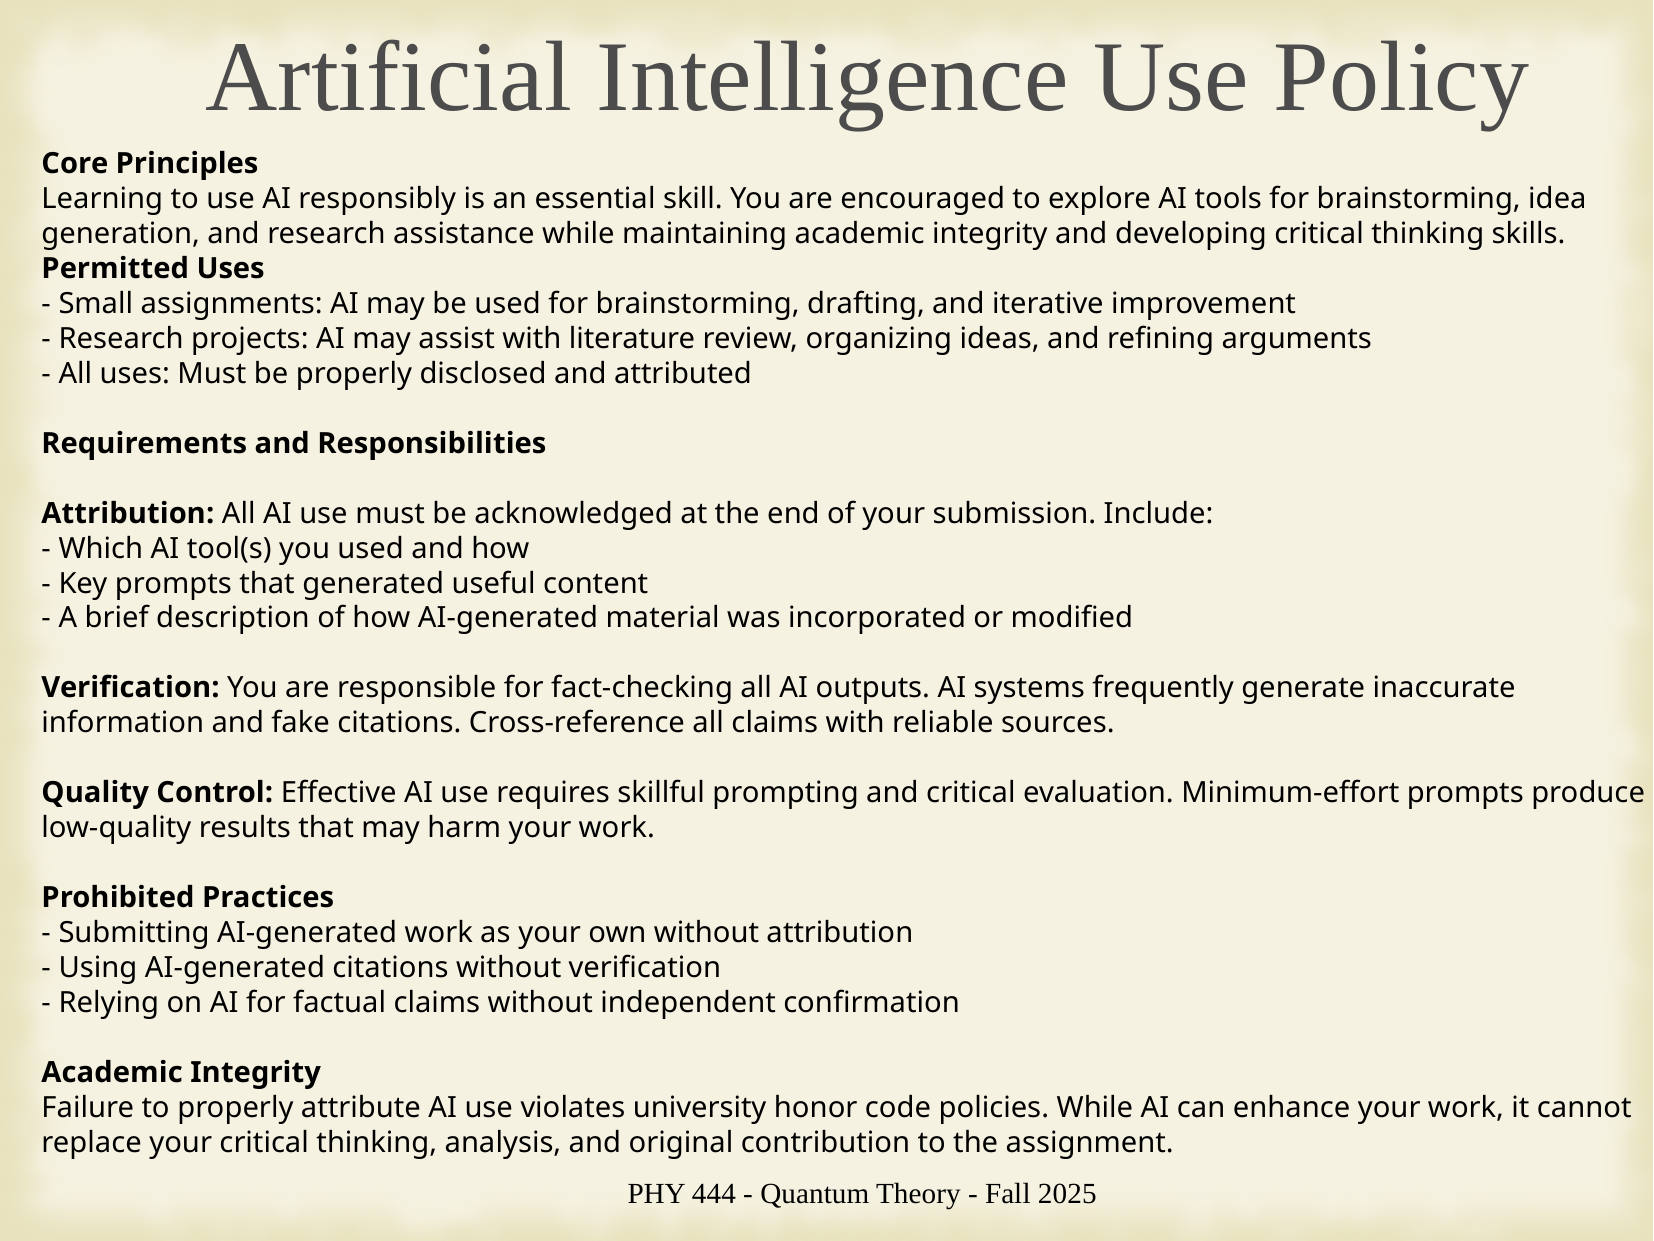

# Artificial Intelligence Use Policy
Core Principles
Learning to use AI responsibly is an essential skill. You are encouraged to explore AI tools for brainstorming, idea generation, and research assistance while maintaining academic integrity and developing critical thinking skills.
Permitted Uses
- Small assignments: AI may be used for brainstorming, drafting, and iterative improvement
- Research projects: AI may assist with literature review, organizing ideas, and refining arguments
- All uses: Must be properly disclosed and attributed
Requirements and Responsibilities
Attribution: All AI use must be acknowledged at the end of your submission. Include:
- Which AI tool(s) you used and how
- Key prompts that generated useful content
- A brief description of how AI-generated material was incorporated or modified
Verification: You are responsible for fact-checking all AI outputs. AI systems frequently generate inaccurate information and fake citations. Cross-reference all claims with reliable sources.
Quality Control: Effective AI use requires skillful prompting and critical evaluation. Minimum-effort prompts produce low-quality results that may harm your work.
Prohibited Practices
- Submitting AI-generated work as your own without attribution
- Using AI-generated citations without verification
- Relying on AI for factual claims without independent confirmation
Academic Integrity
Failure to properly attribute AI use violates university honor code policies. While AI can enhance your work, it cannot replace your critical thinking, analysis, and original contribution to the assignment.
PHY 444 - Quantum Theory - Fall 2025